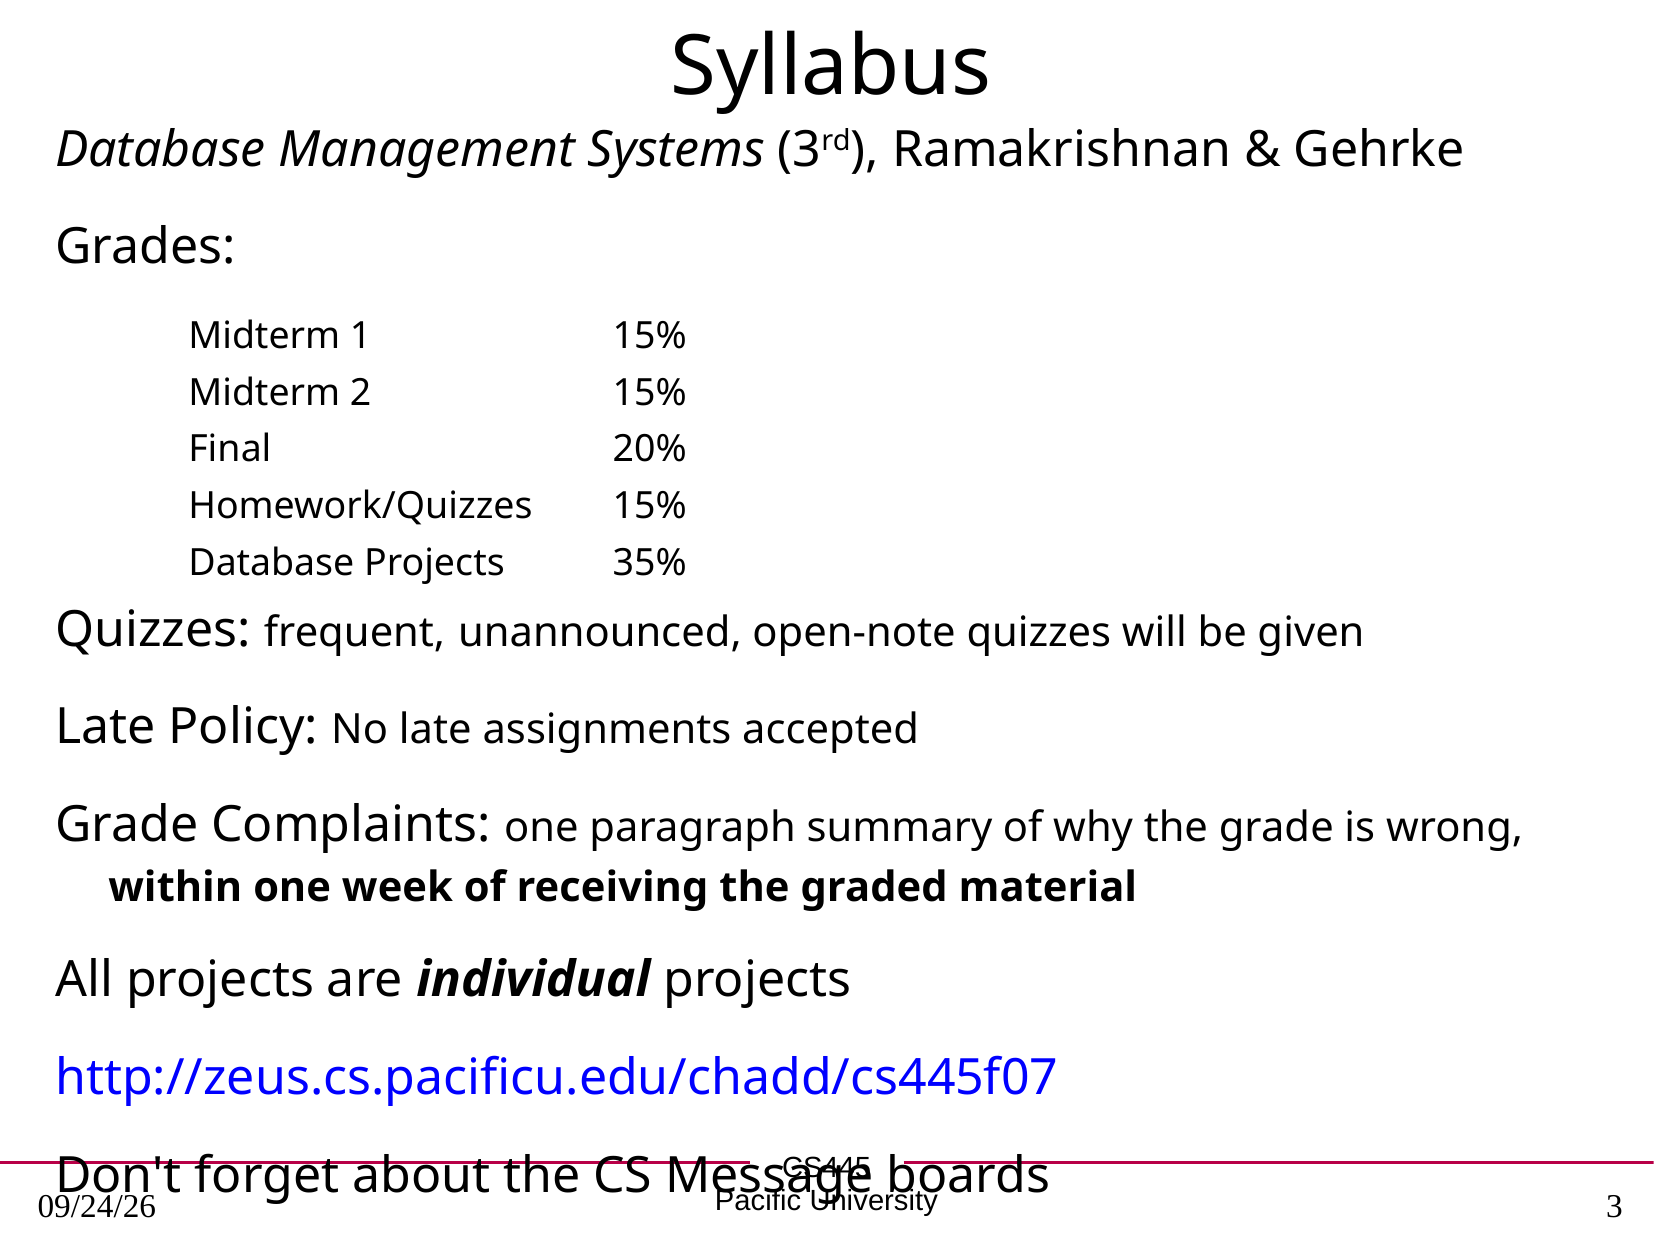

# Syllabus
Database Management Systems (3rd), Ramakrishnan & Gehrke
Grades:
Midterm 1			15%
Midterm 2			15%
Final				20%
Homework/Quizzes		15%
Database Projects		35%
Quizzes: frequent, unannounced, open-note quizzes will be given
Late Policy: No late assignments accepted
Grade Complaints: one paragraph summary of why the grade is wrong, within one week of receiving the graded material
All projects are individual projects
http://zeus.cs.pacificu.edu/chadd/cs445f07
Don't forget about the CS Message boards